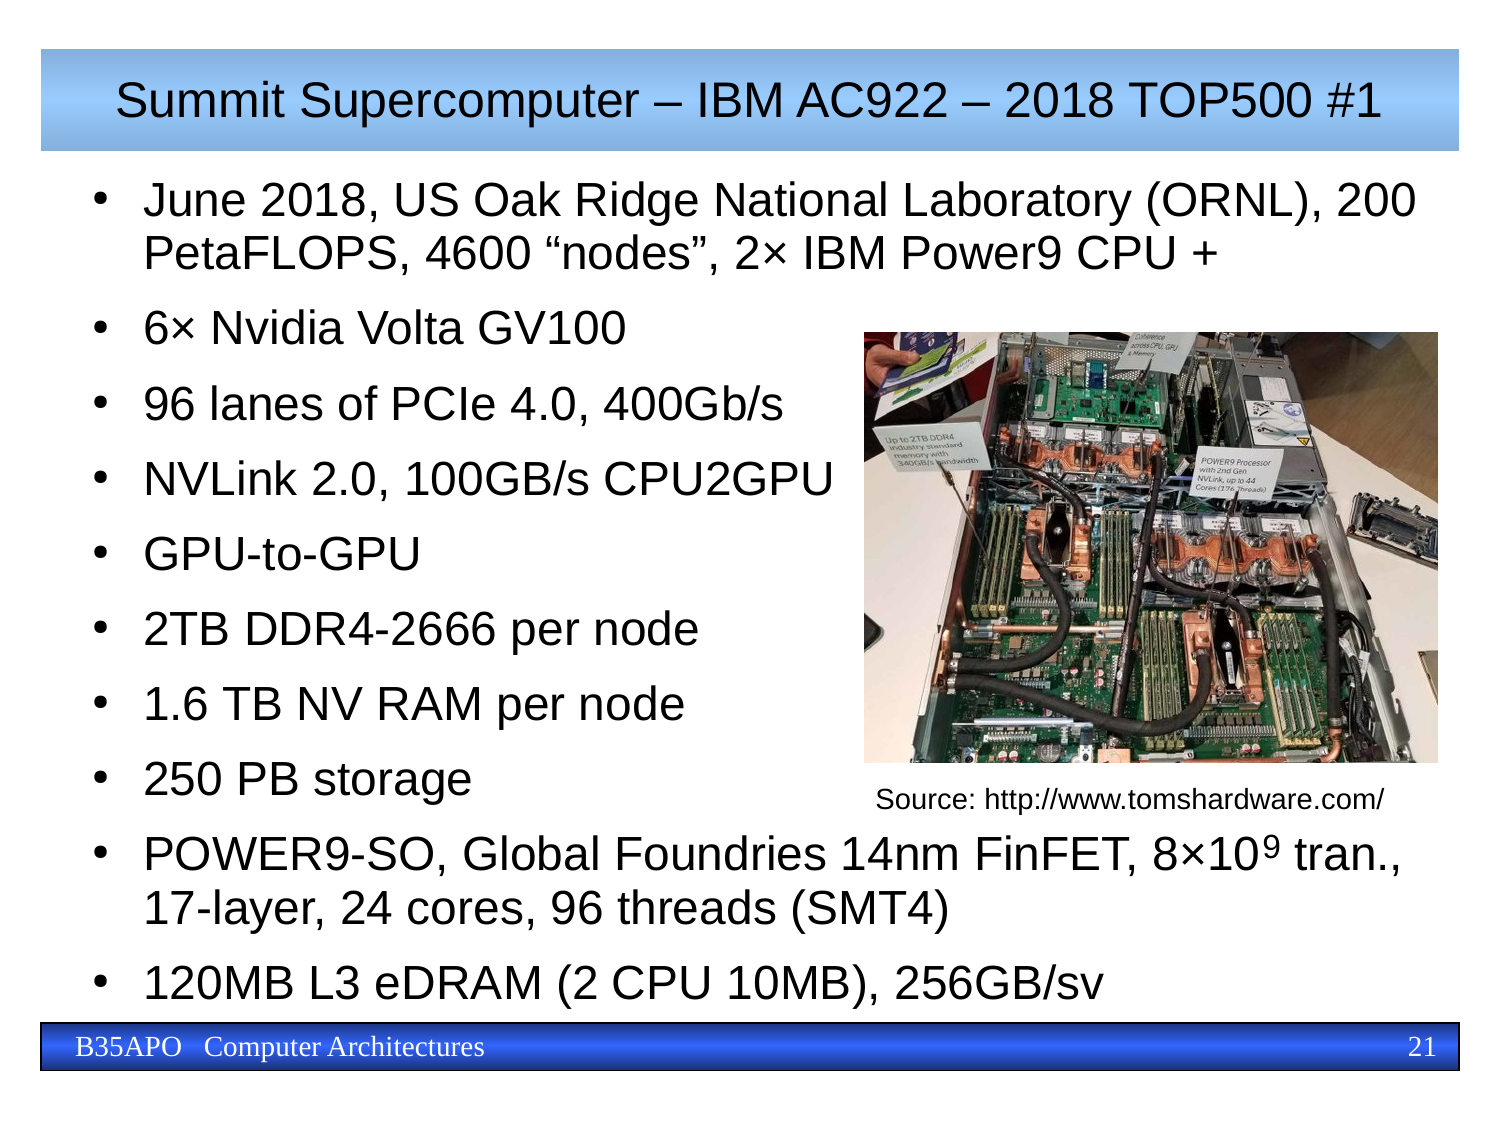

# Summit Supercomputer – IBM AC922 – 2018 TOP500 #1
June 2018, US Oak Ridge National Laboratory (ORNL), 200 PetaFLOPS, 4600 “nodes”, 2× IBM Power9 CPU +
6× Nvidia Volta GV100
96 lanes of PCIe 4.0, 400Gb/s
NVLink 2.0, 100GB/s CPU2GPU
GPU-to-GPU
2TB DDR4-2666 per node
1.6 TB NV RAM per node
250 PB storage
POWER9-SO, Global Foundries 14nm FinFET, 8×109 tran., 17-layer, 24 cores, 96 threads (SMT4)
120MB L3 eDRAM (2 CPU 10MB), 256GB/sv
Source: http://www.tomshardware.com/
B35APO Computer Architectures
21